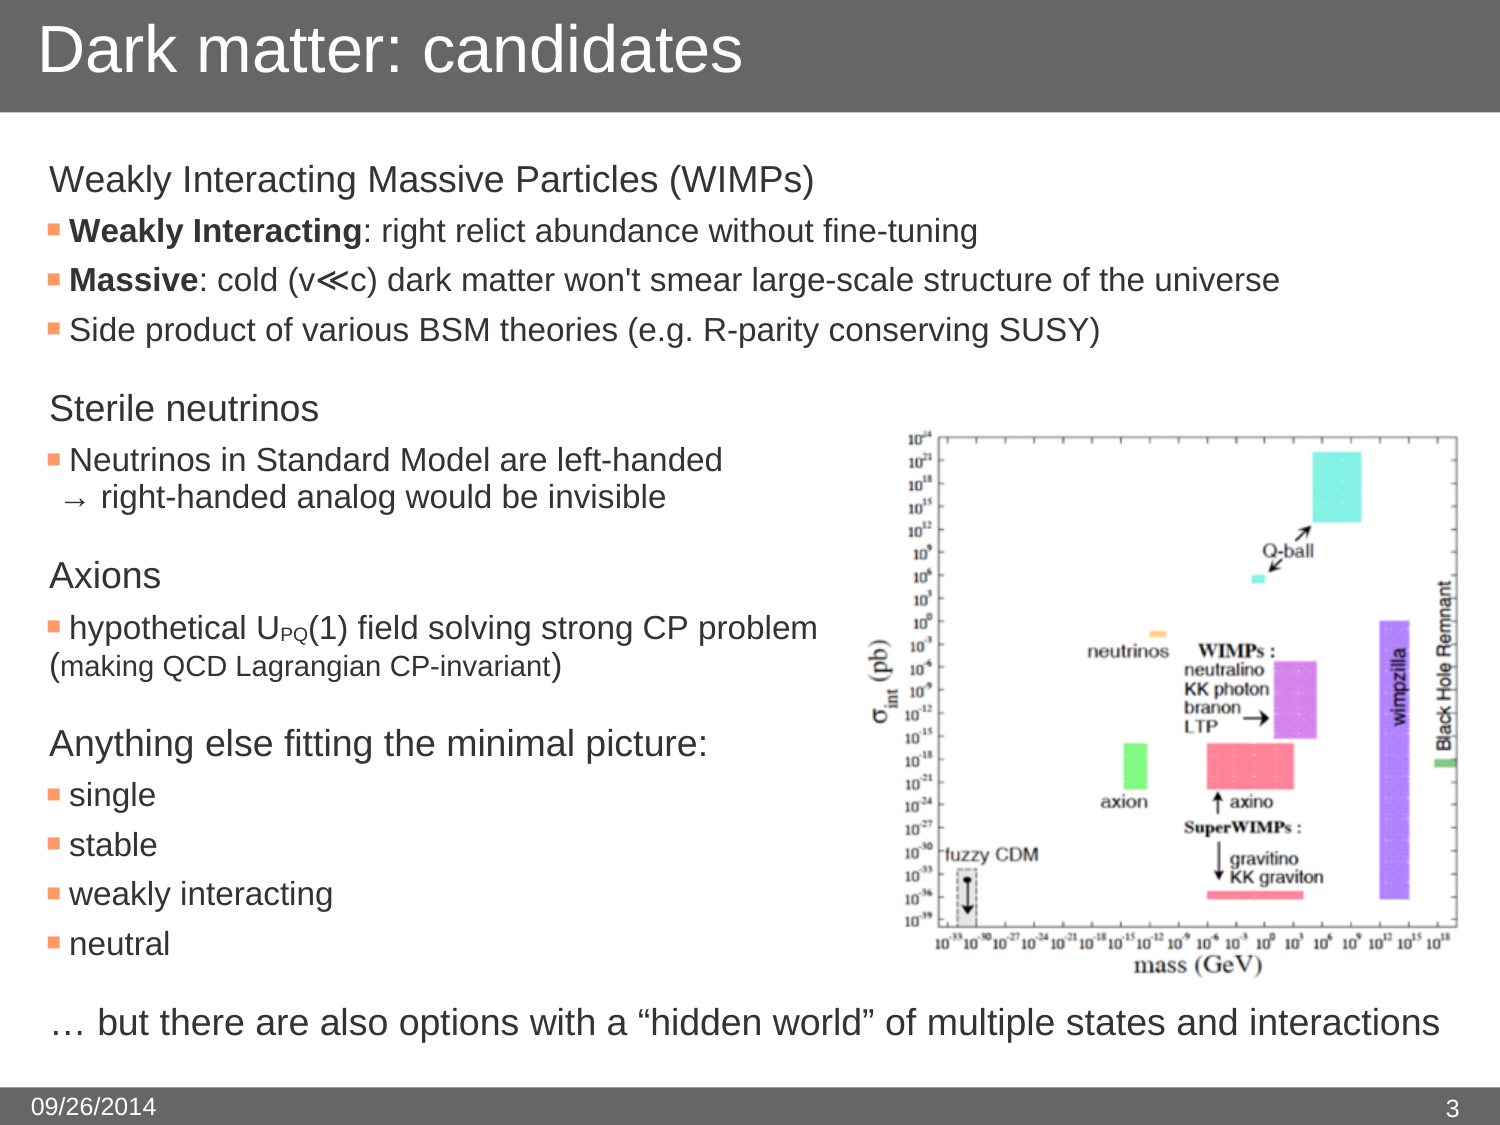

# Dark matter: candidates
Weakly Interacting Massive Particles (WIMPs)
 Weakly Interacting: right relict abundance without fine-tuning
 Massive: cold (v≪c) dark matter won't smear large-scale structure of the universe
 Side product of various BSM theories (e.g. R-parity conserving SUSY)
Sterile neutrinos
 Neutrinos in Standard Model are left-handed → right-handed analog would be invisible
Axions
 hypothetical UPQ(1) field solving strong CP problem (making QCD Lagrangian CP-invariant)
Anything else fitting the minimal picture:
 single
 stable
 weakly interacting
 neutral
… but there are also options with a “hidden world” of multiple states and interactions